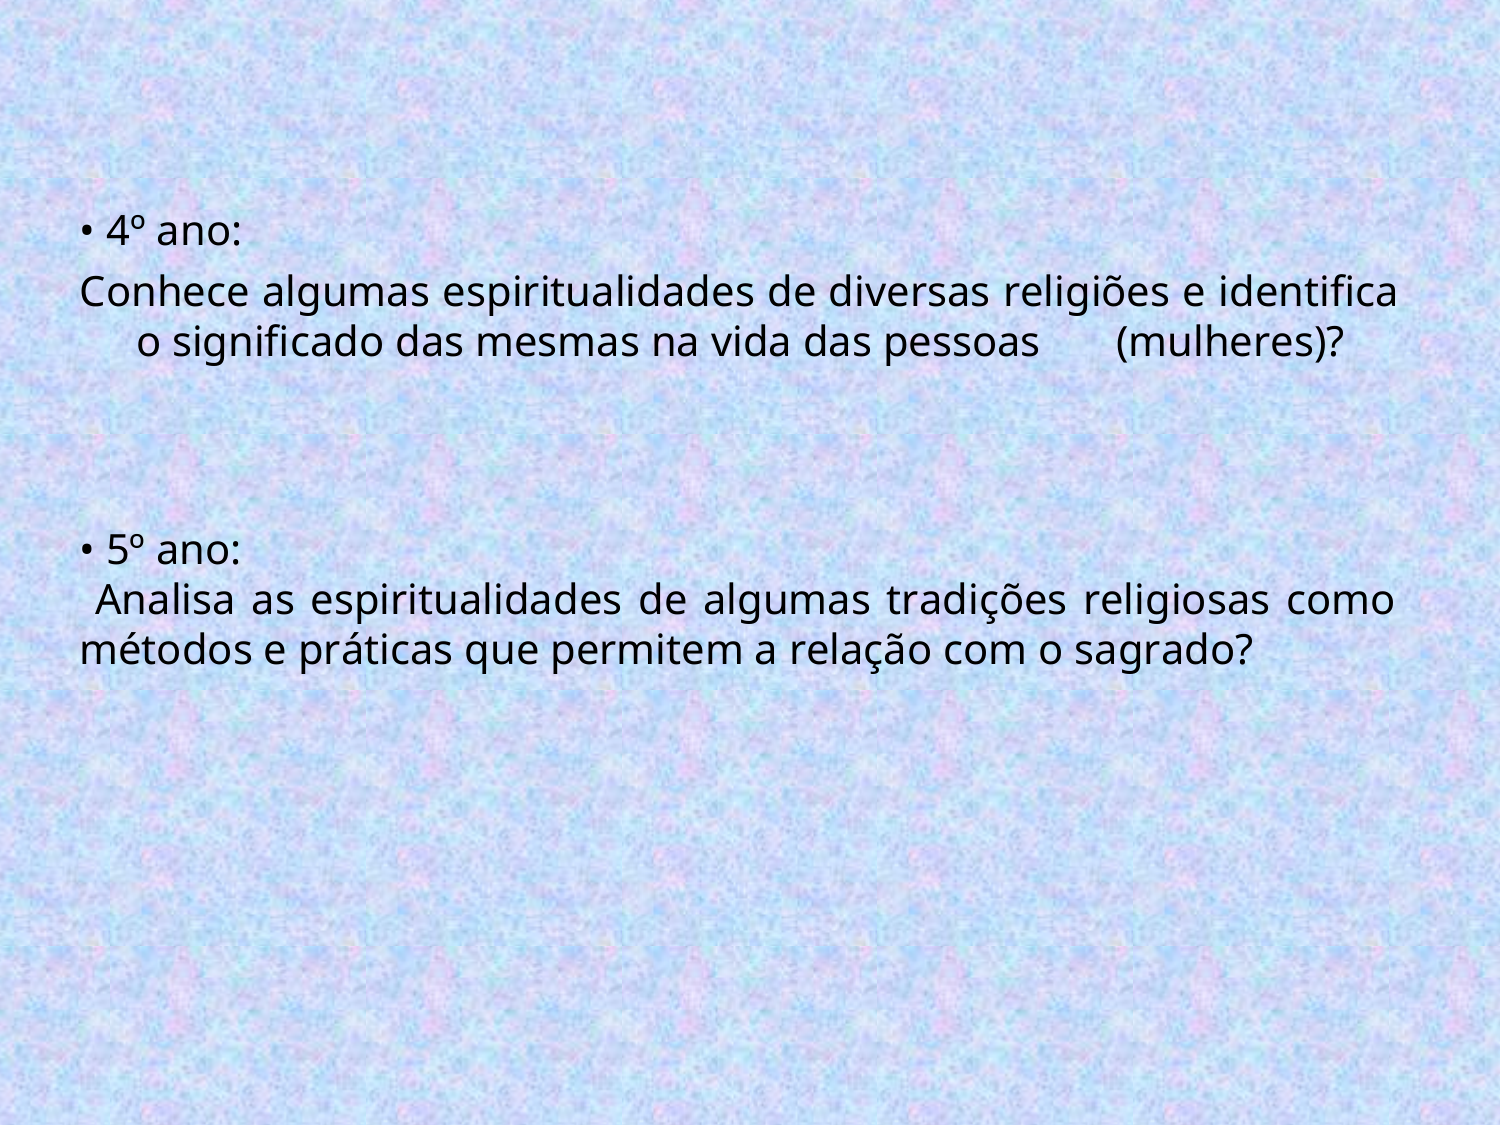

# • 4º ano:
Conhece algumas espiritualidades de diversas religiões e identifica o significado das mesmas na vida das pessoas (mulheres)?
• 5º ano:
 Analisa as espiritualidades de algumas tradições religiosas como métodos e práticas que permitem a relação com o sagrado?